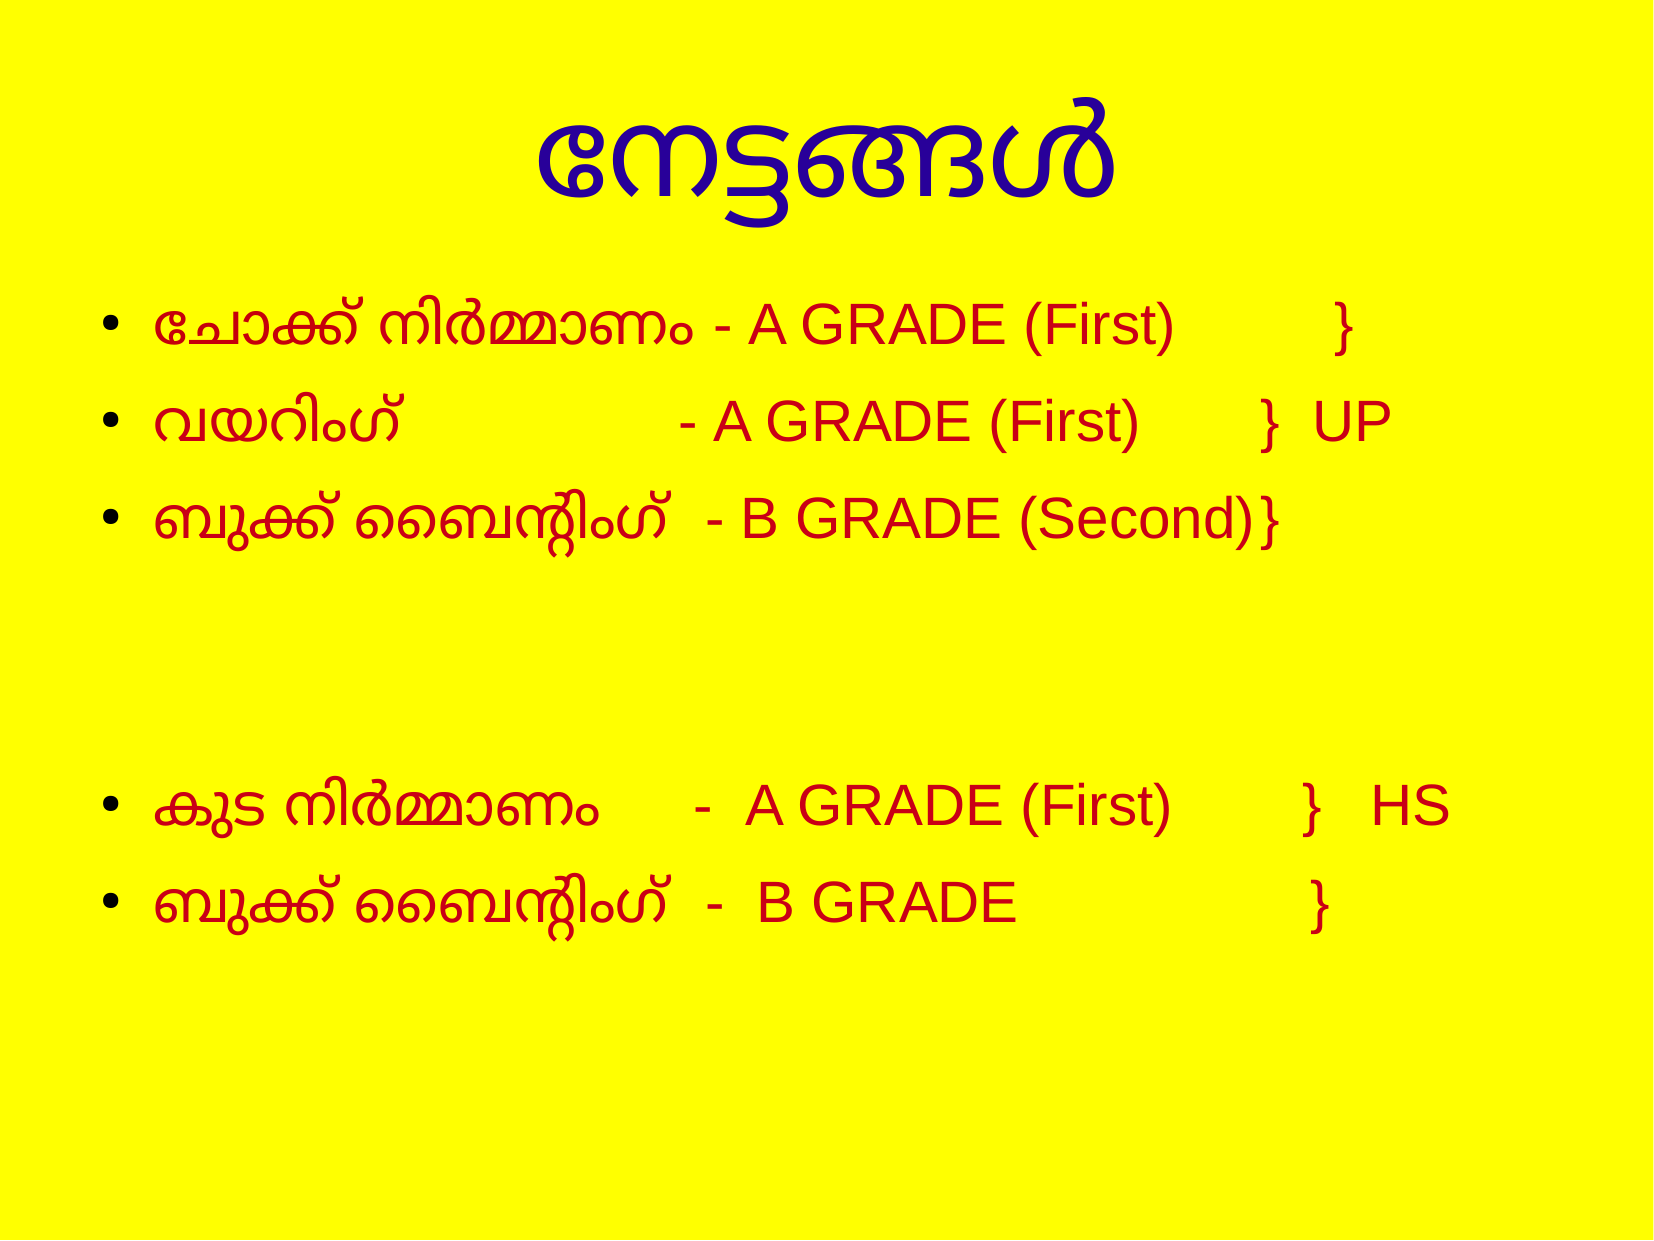

# നേട്ടങ്ങള്‍
ചോക്ക് നിര്‍മ്മാണം - A GRADE (First) 		}
വയറിംഗ് - A GRADE (First)		} UP
ബുക്ക് ബൈന്റിംഗ് - B GRADE (Second)	}
കുട നിര്‍മ്മാണം - A GRADE (First) } HS
ബുക്ക് ബൈന്റിംഗ് - B GRADE }